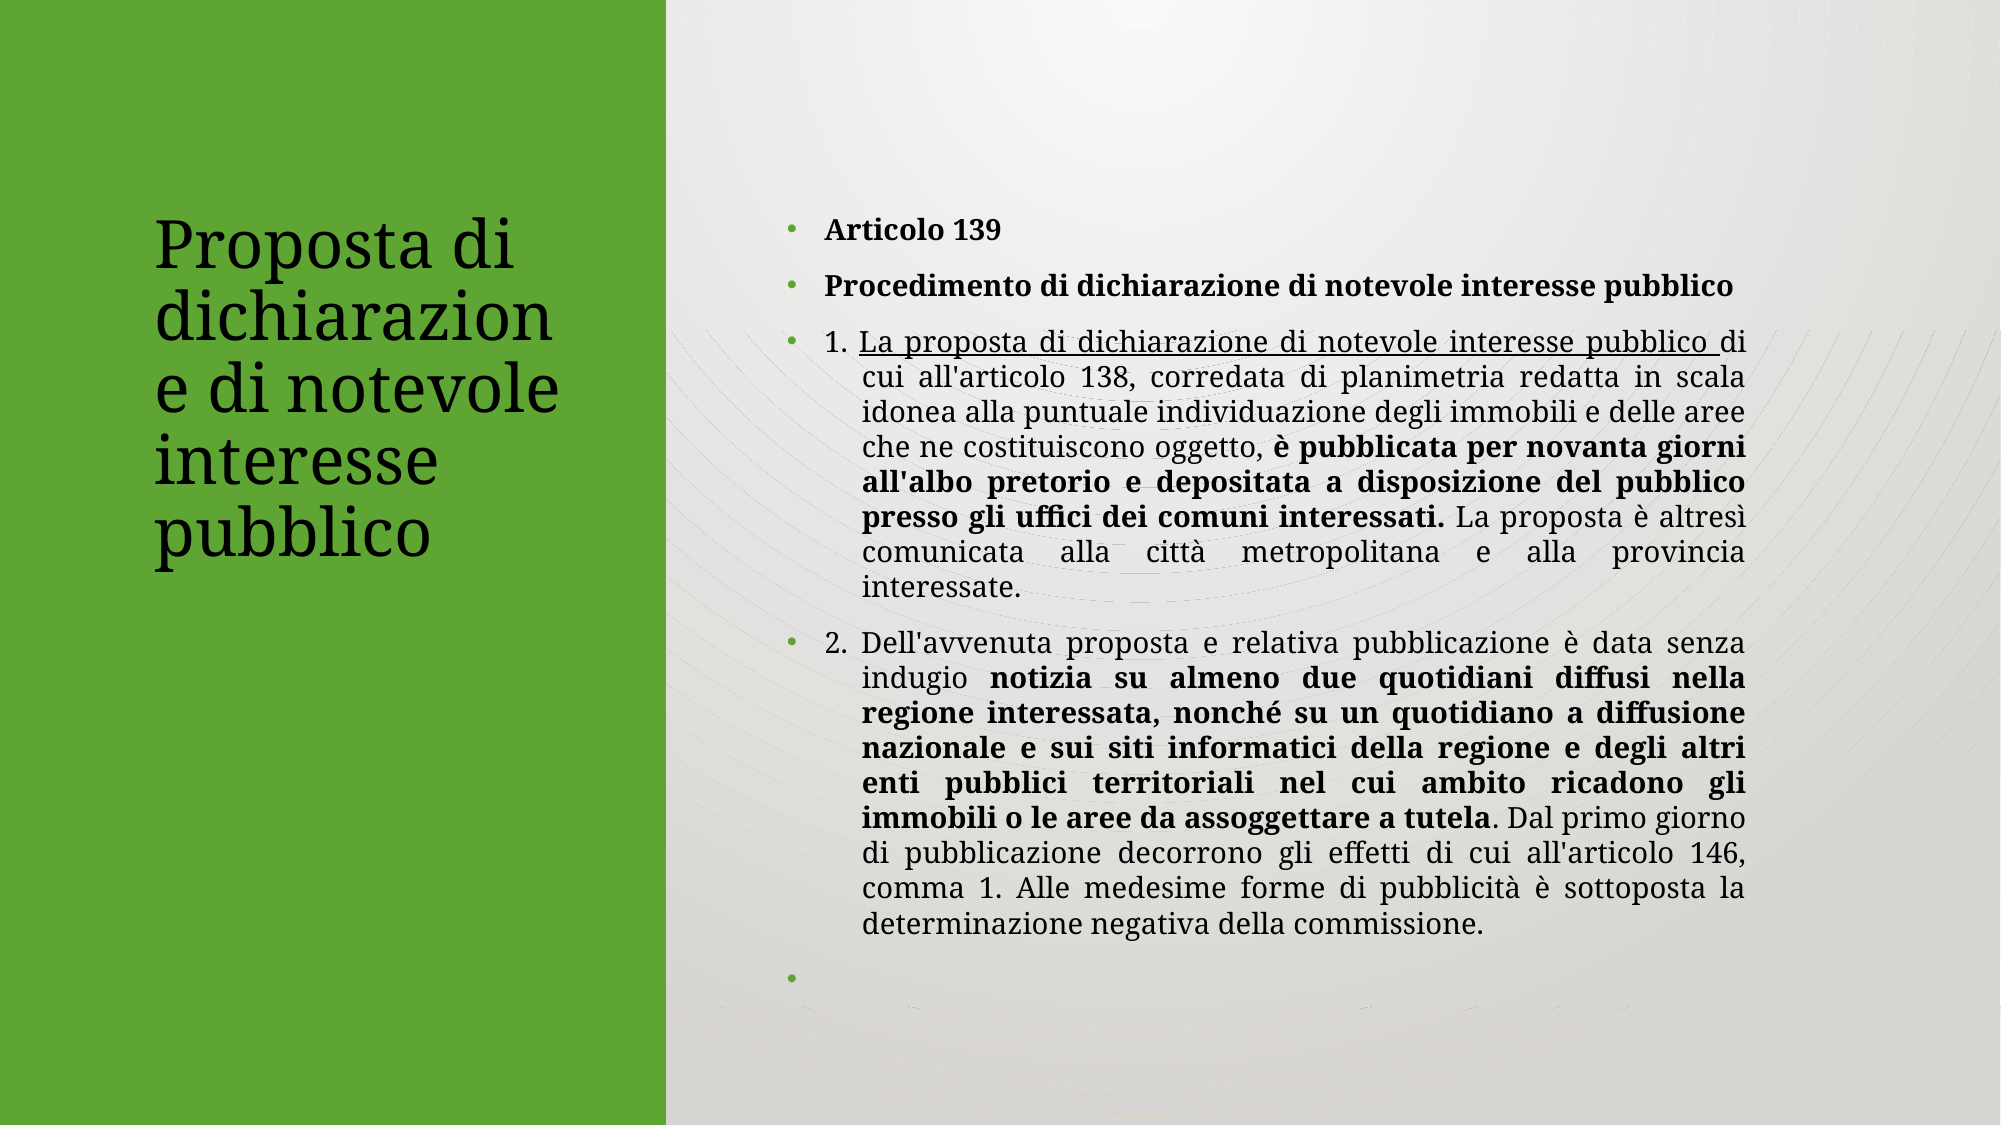

# Proposta di dichiarazione di notevole interesse pubblico
Articolo 139
Procedimento di dichiarazione di notevole interesse pubblico
1. La proposta di dichiarazione di notevole interesse pubblico di cui all'articolo 138, corredata di planimetria redatta in scala idonea alla puntuale individuazione degli immobili e delle aree che ne costituiscono oggetto, è pubblicata per novanta giorni all'albo pretorio e depositata a disposizione del pubblico presso gli uffici dei comuni interessati. La proposta è altresì comunicata alla città metropolitana e alla provincia interessate.
2. Dell'avvenuta proposta e relativa pubblicazione è data senza indugio notizia su almeno due quotidiani diffusi nella regione interessata, nonché su un quotidiano a diffusione nazionale e sui siti informatici della regione e degli altri enti pubblici territoriali nel cui ambito ricadono gli immobili o le aree da assoggettare a tutela. Dal primo giorno di pubblicazione decorrono gli effetti di cui all'articolo 146, comma 1. Alle medesime forme di pubblicità è sottoposta la determinazione negativa della commissione.